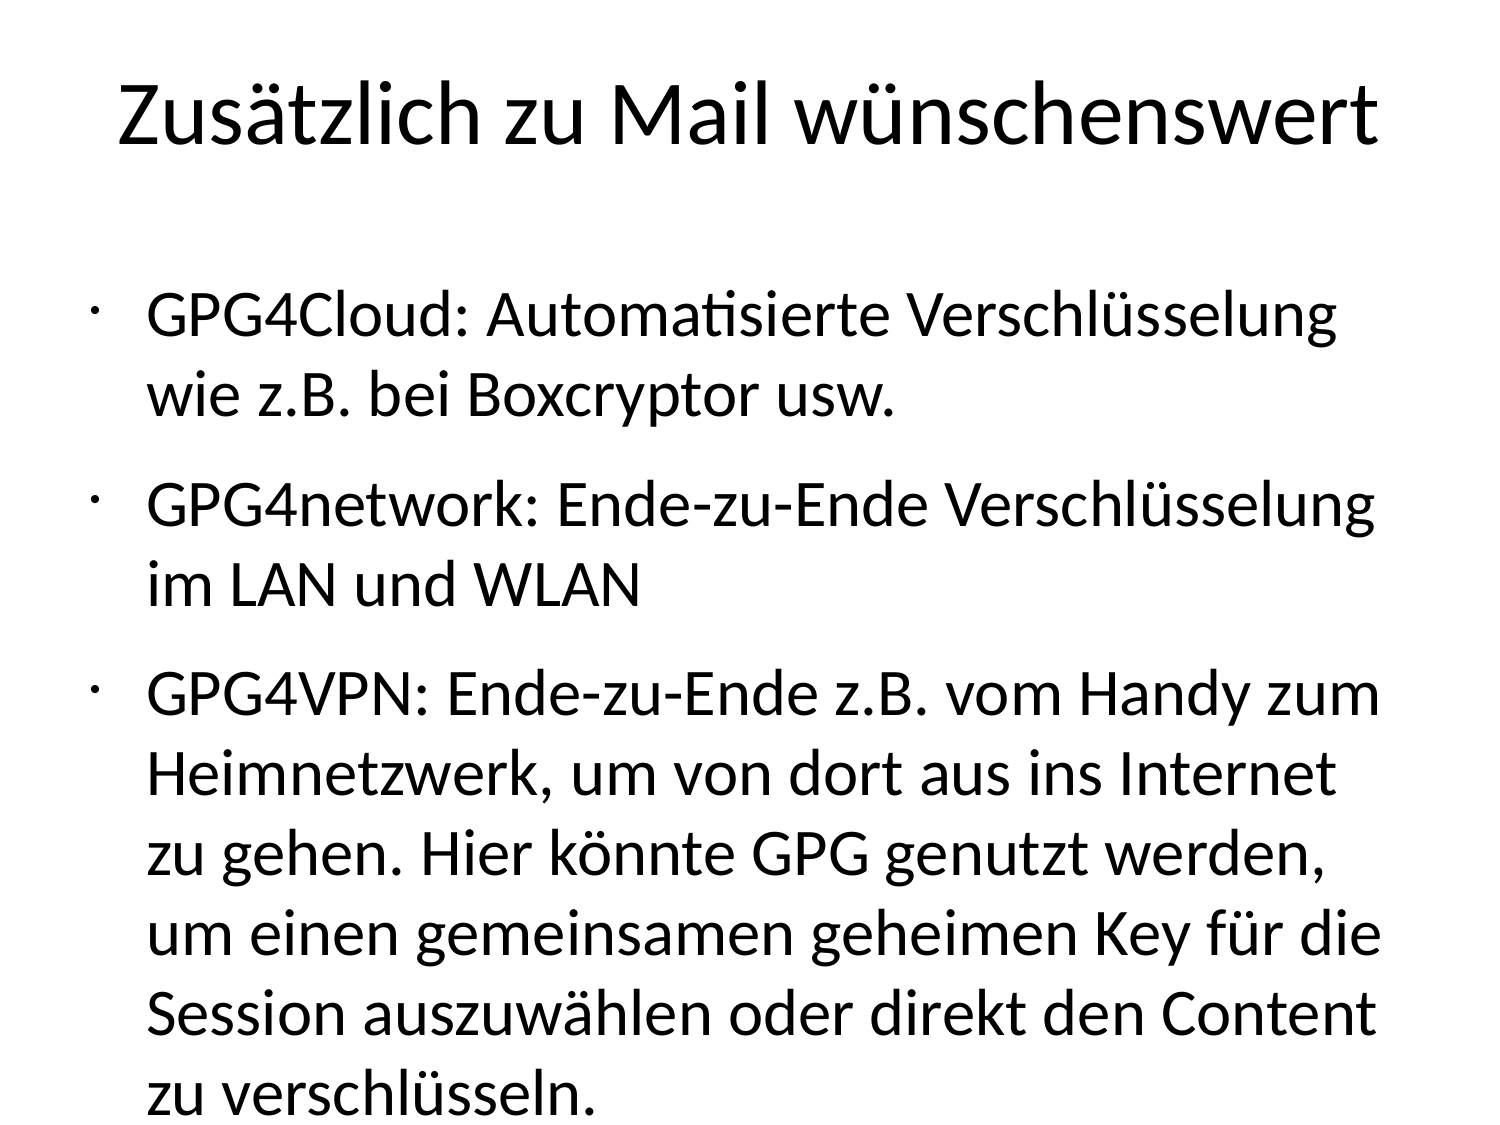

# Zusätzlich zu Mail wünschenswert
GPG4Cloud: Automatisierte Verschlüsselung wie z.B. bei Boxcryptor usw.
GPG4network: Ende-zu-Ende Verschlüsselung im LAN und WLAN
GPG4VPN: Ende-zu-Ende z.B. vom Handy zum Heimnetzwerk, um von dort aus ins Internet zu gehen. Hier könnte GPG genutzt werden, um einen gemeinsamen geheimen Key für die Session auszuwählen oder direkt den Content zu verschlüsseln.